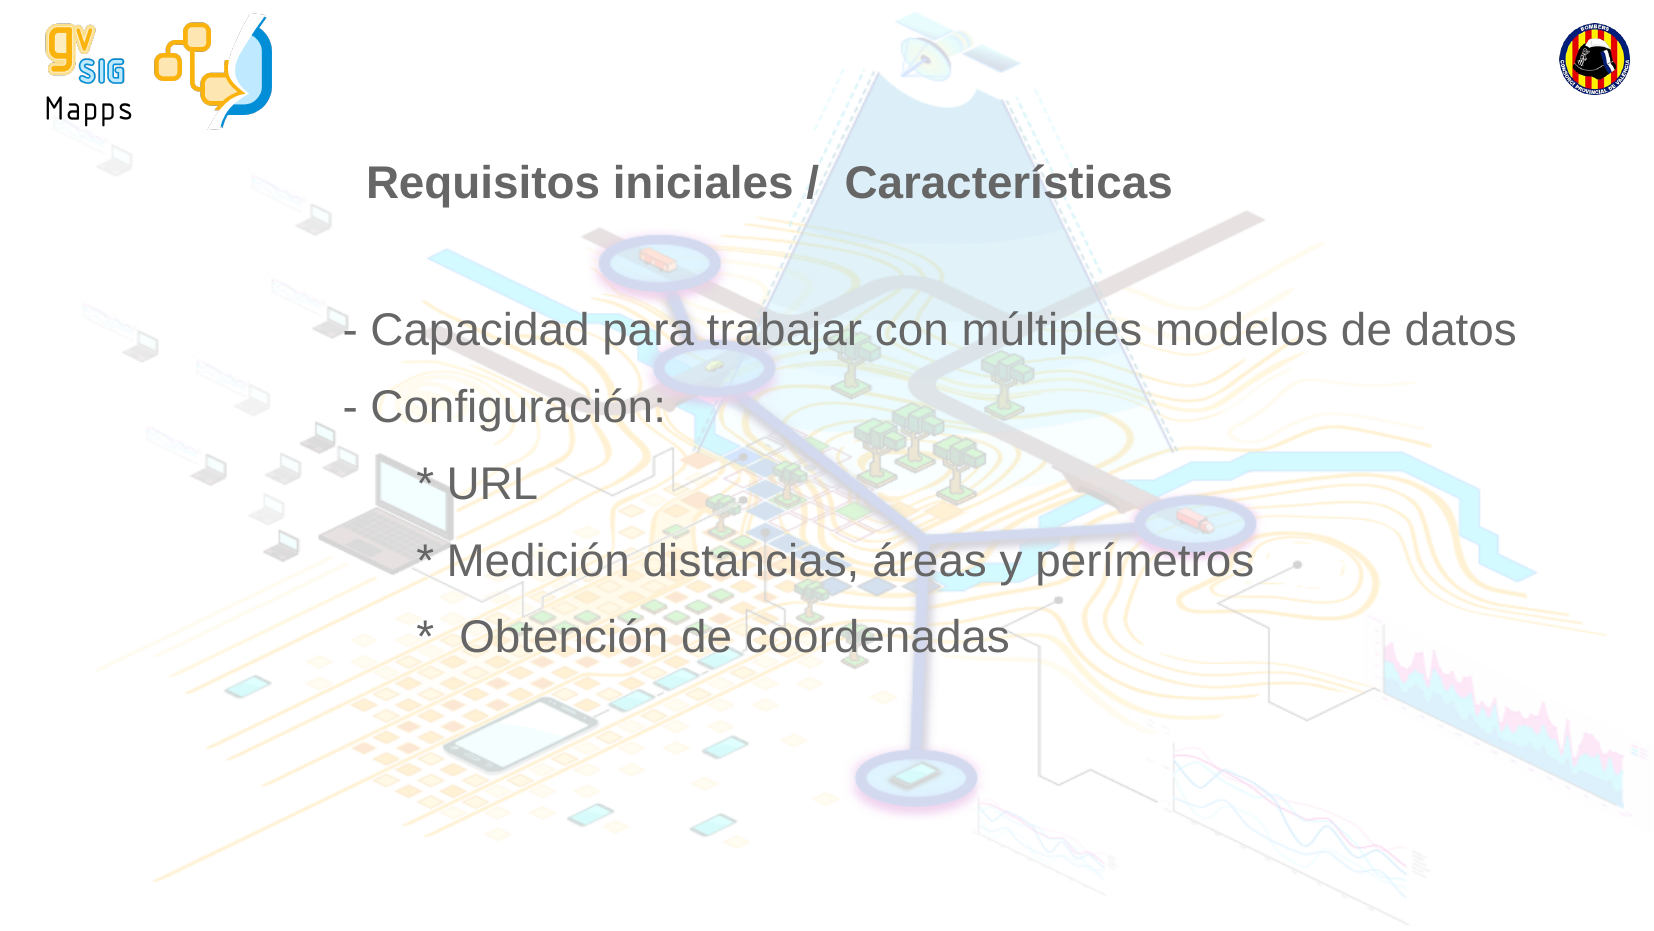

Requisitos iniciales / Características
# - Capacidad para trabajar con múltiples modelos de datos - Configuración: * URL * Medición distancias, áreas y perímetros * Obtención de coordenadas